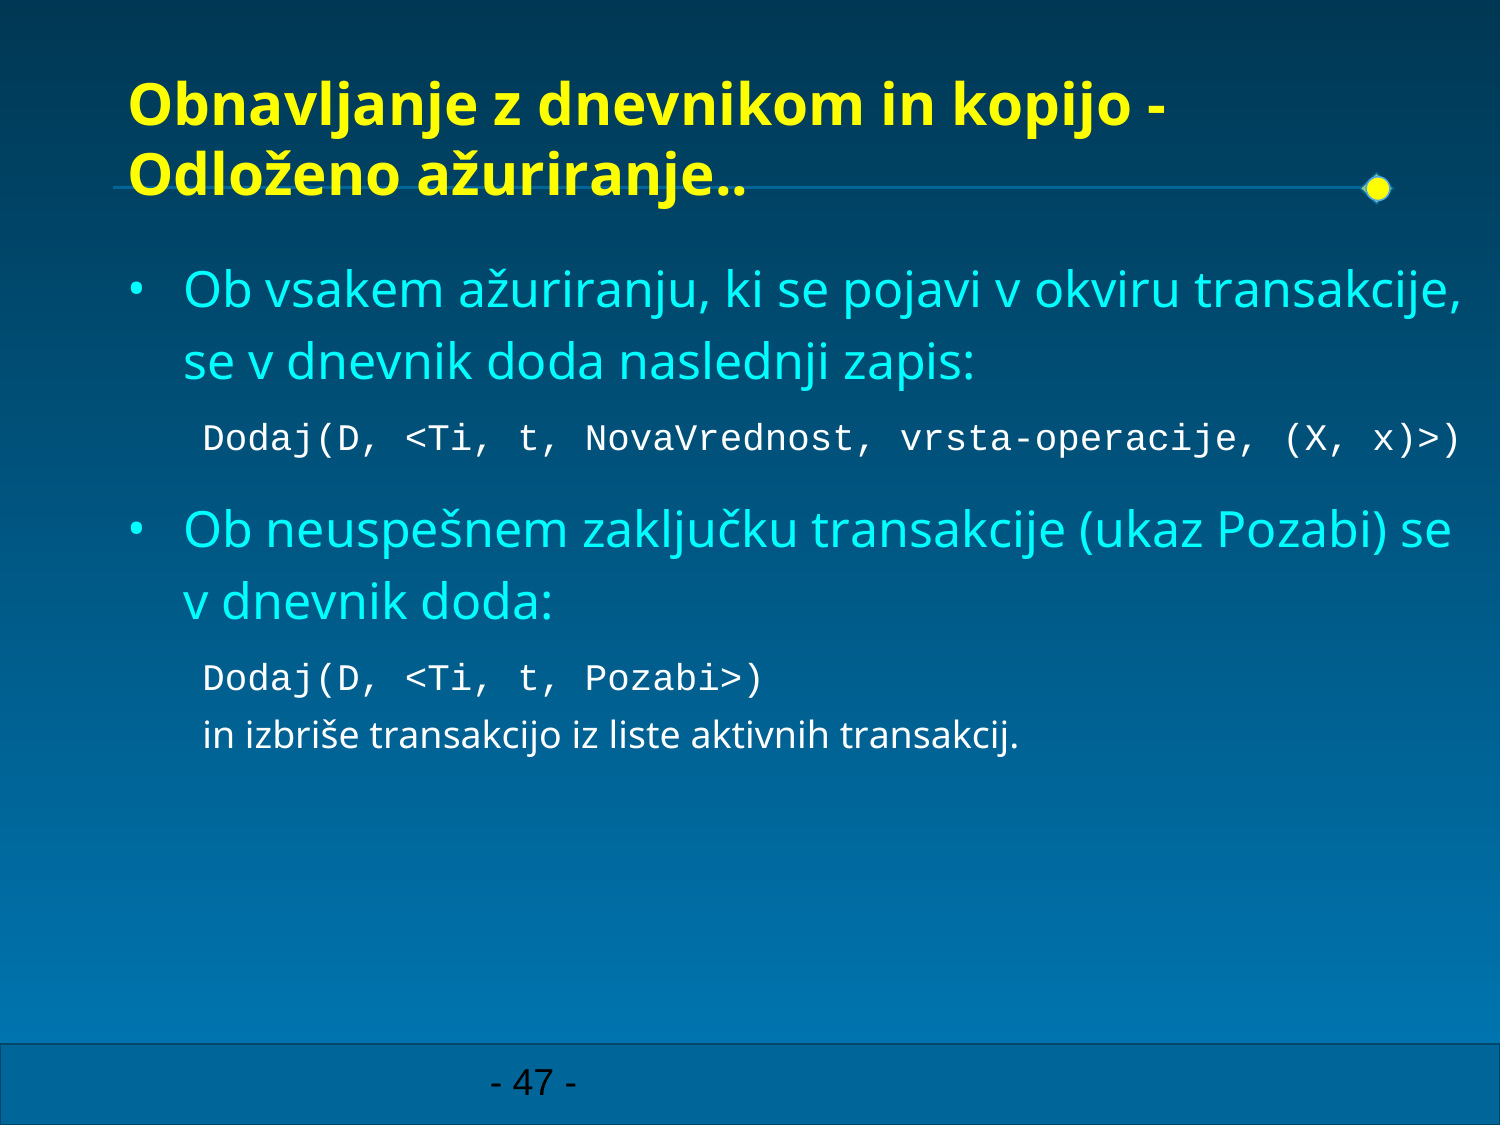

Obnavljanje z dnevnikom in kopijo - Odloženo ažuriranje..
# Ob vsakem ažuriranju, ki se pojavi v okviru transakcije, se v dnevnik doda naslednji zapis:
Dodaj(D, <Ti, t, NovaVrednost, vrsta-operacije, (X, x)>)
Ob neuspešnem zaključku transakcije (ukaz Pozabi) se v dnevnik doda:
Dodaj(D, <Ti, t, Pozabi>)
in izbriše transakcijo iz liste aktivnih transakcij.